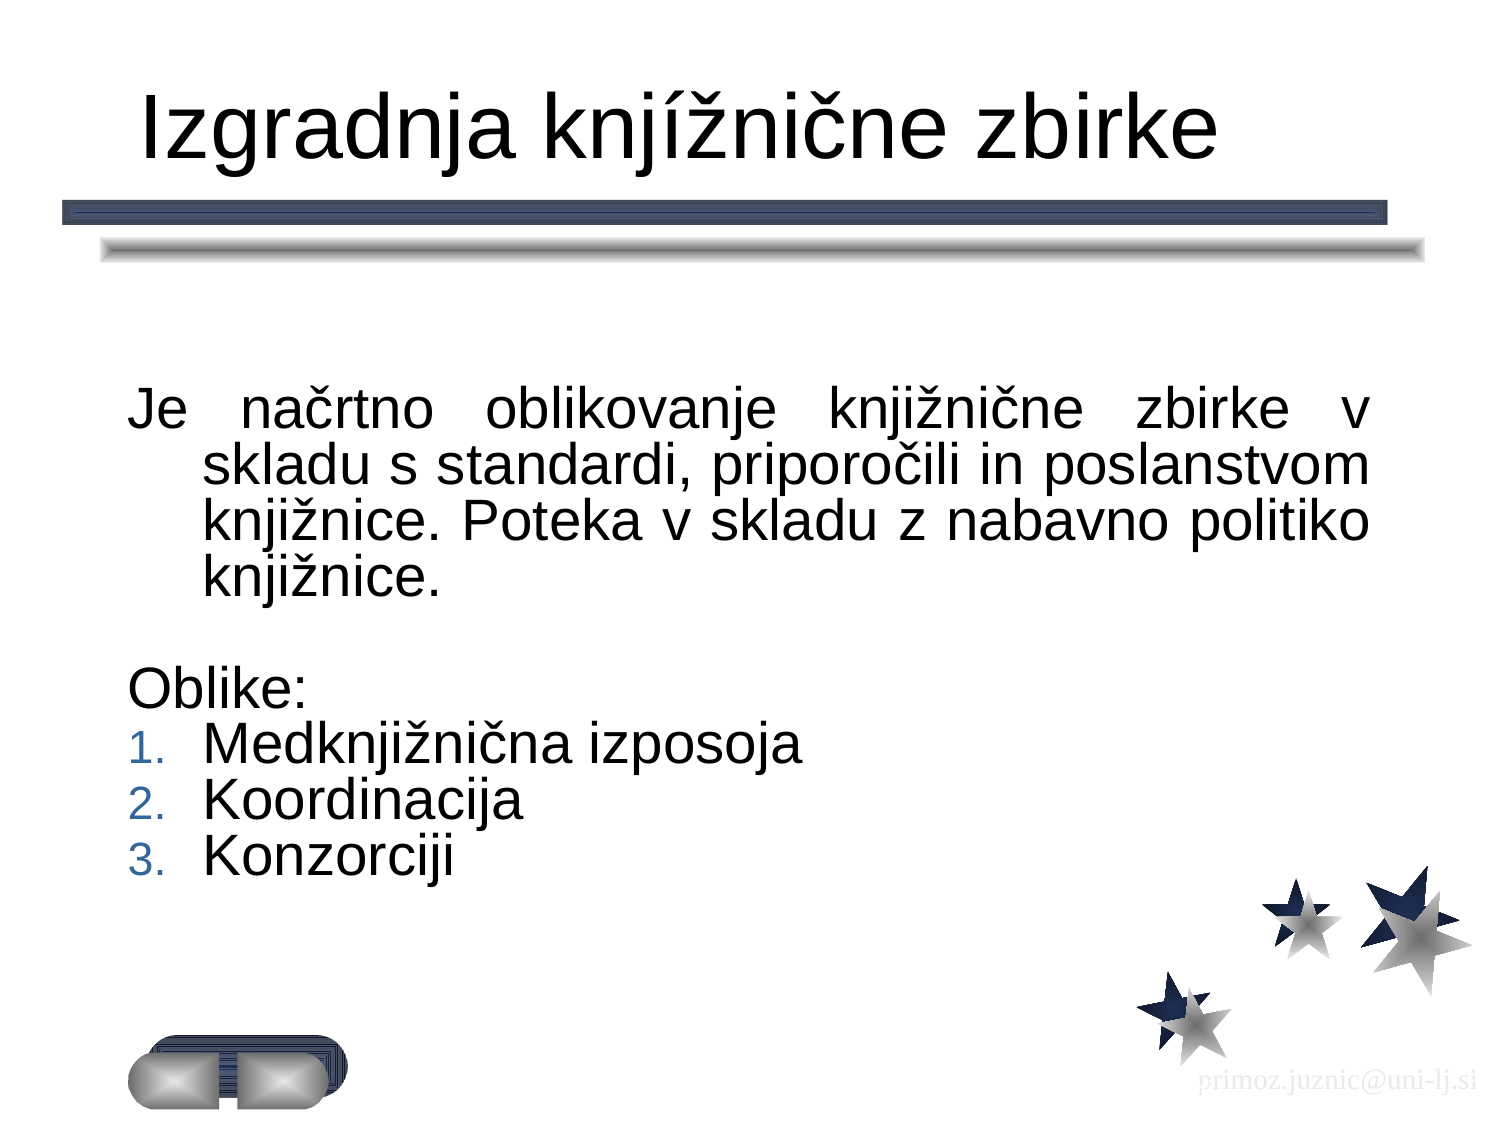

# Izgradnja knjížnične zbirke
Je načrtno oblikovanje knjižnične zbirke v skladu s standardi, priporočili in poslanstvom knjižnice. Poteka v skladu z nabavno politiko knjižnice.
Oblike:
Medknjižnična izposoja
Koordinacija
Konzorciji
Primoz Juznic, BINK, FF, Univerza v Ljubljani